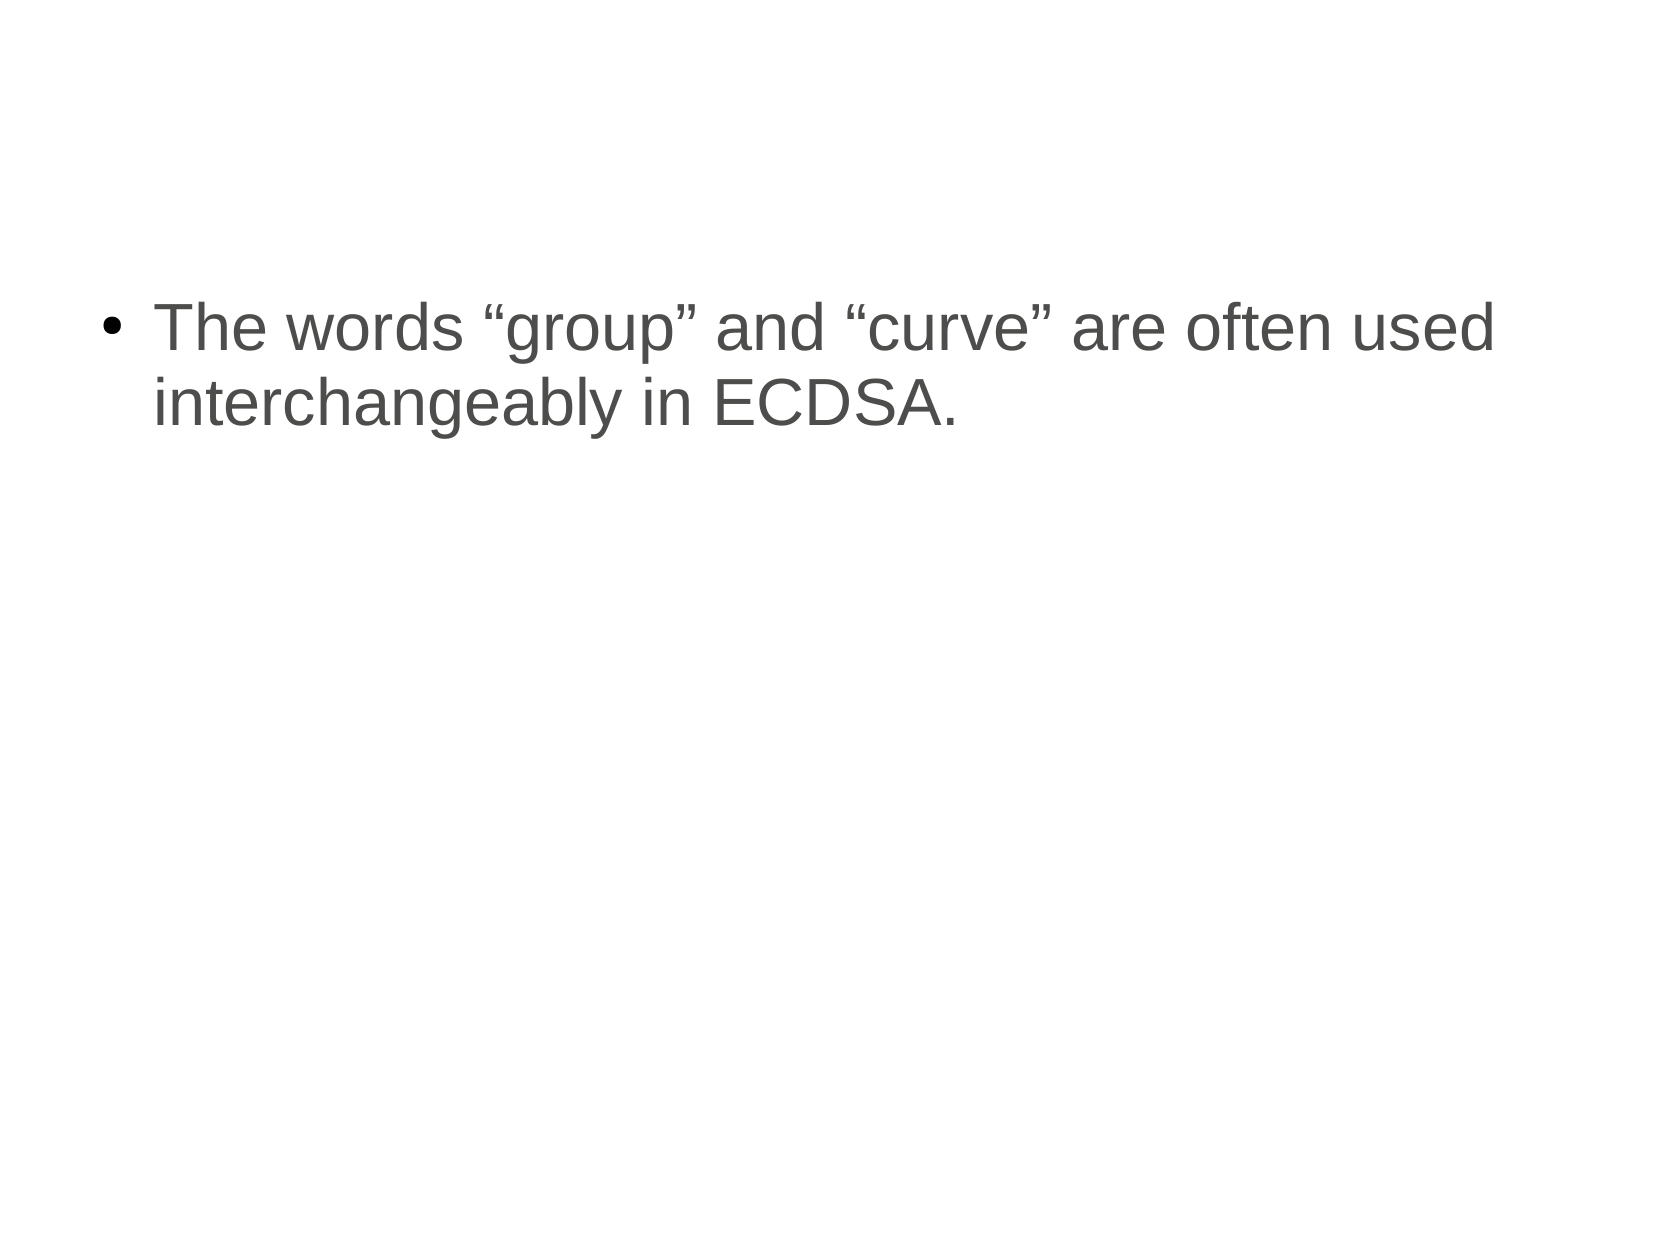

# The words “group” and “curve” are often used interchangeably in ECDSA.